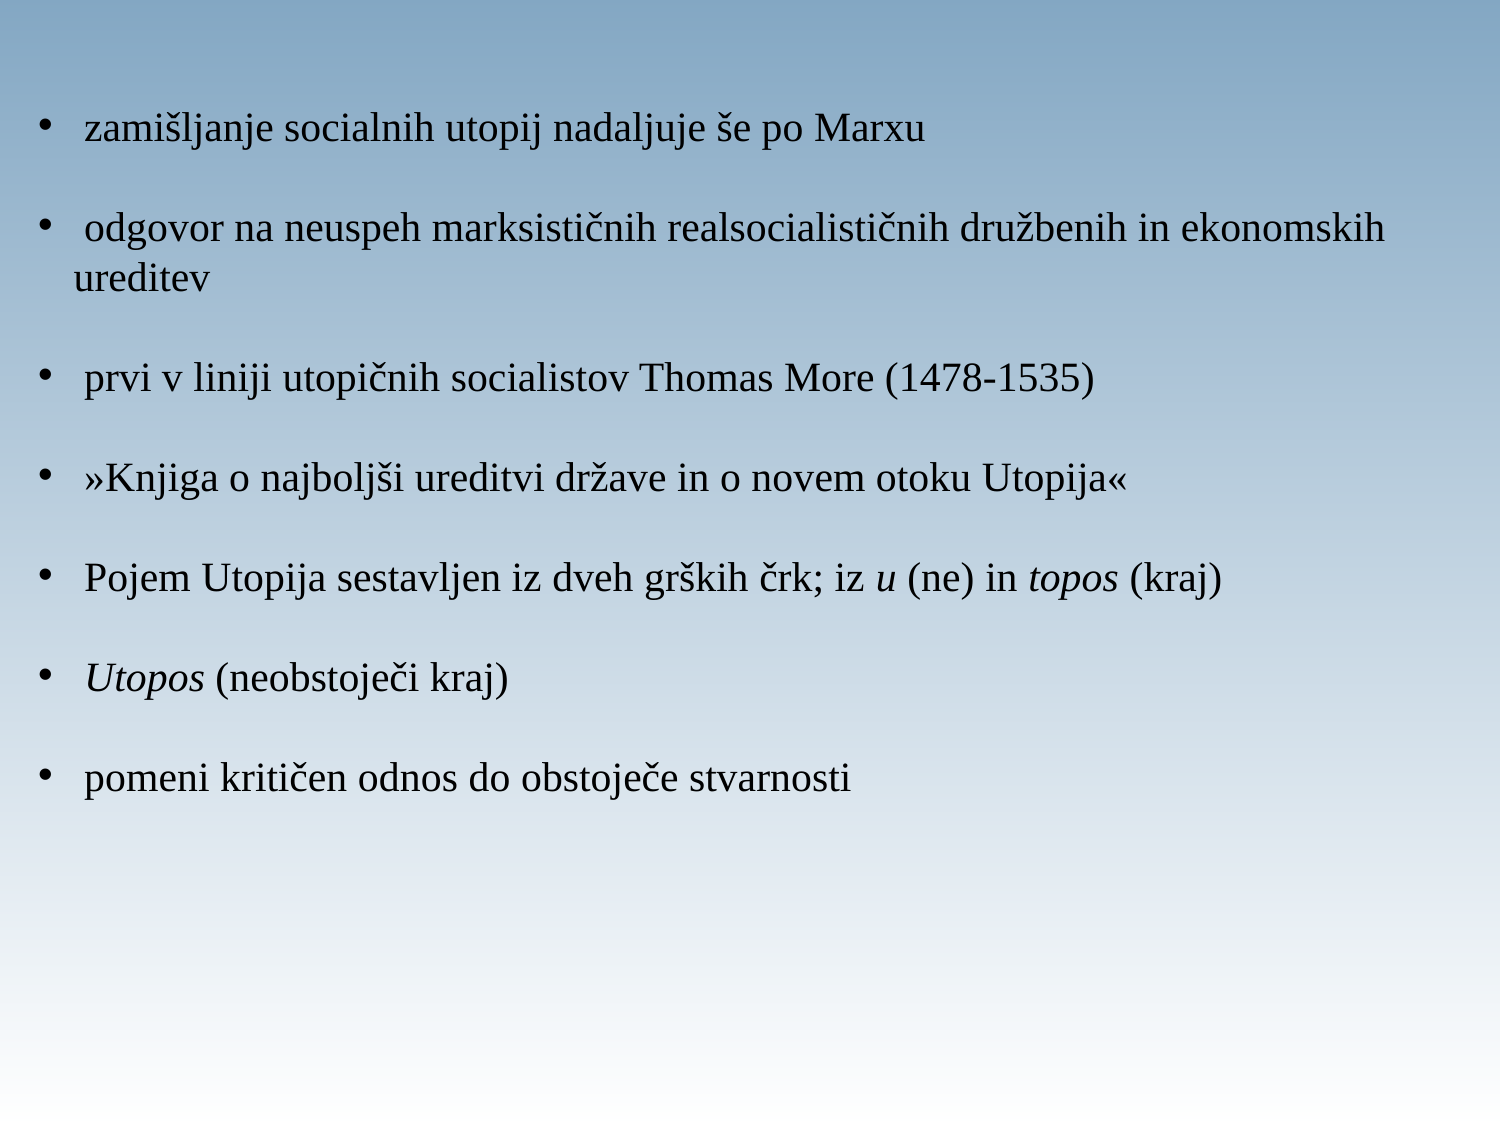

zamišljanje socialnih utopij nadaljuje še po Marxu
 odgovor na neuspeh marksističnih realsocialističnih družbenih in ekonomskih ureditev
 prvi v liniji utopičnih socialistov Thomas More (1478-1535)
 »Knjiga o najboljši ureditvi države in o novem otoku Utopija«
 Pojem Utopija sestavljen iz dveh grških črk; iz u (ne) in topos (kraj)
 Utopos (neobstoječi kraj)
 pomeni kritičen odnos do obstoječe stvarnosti